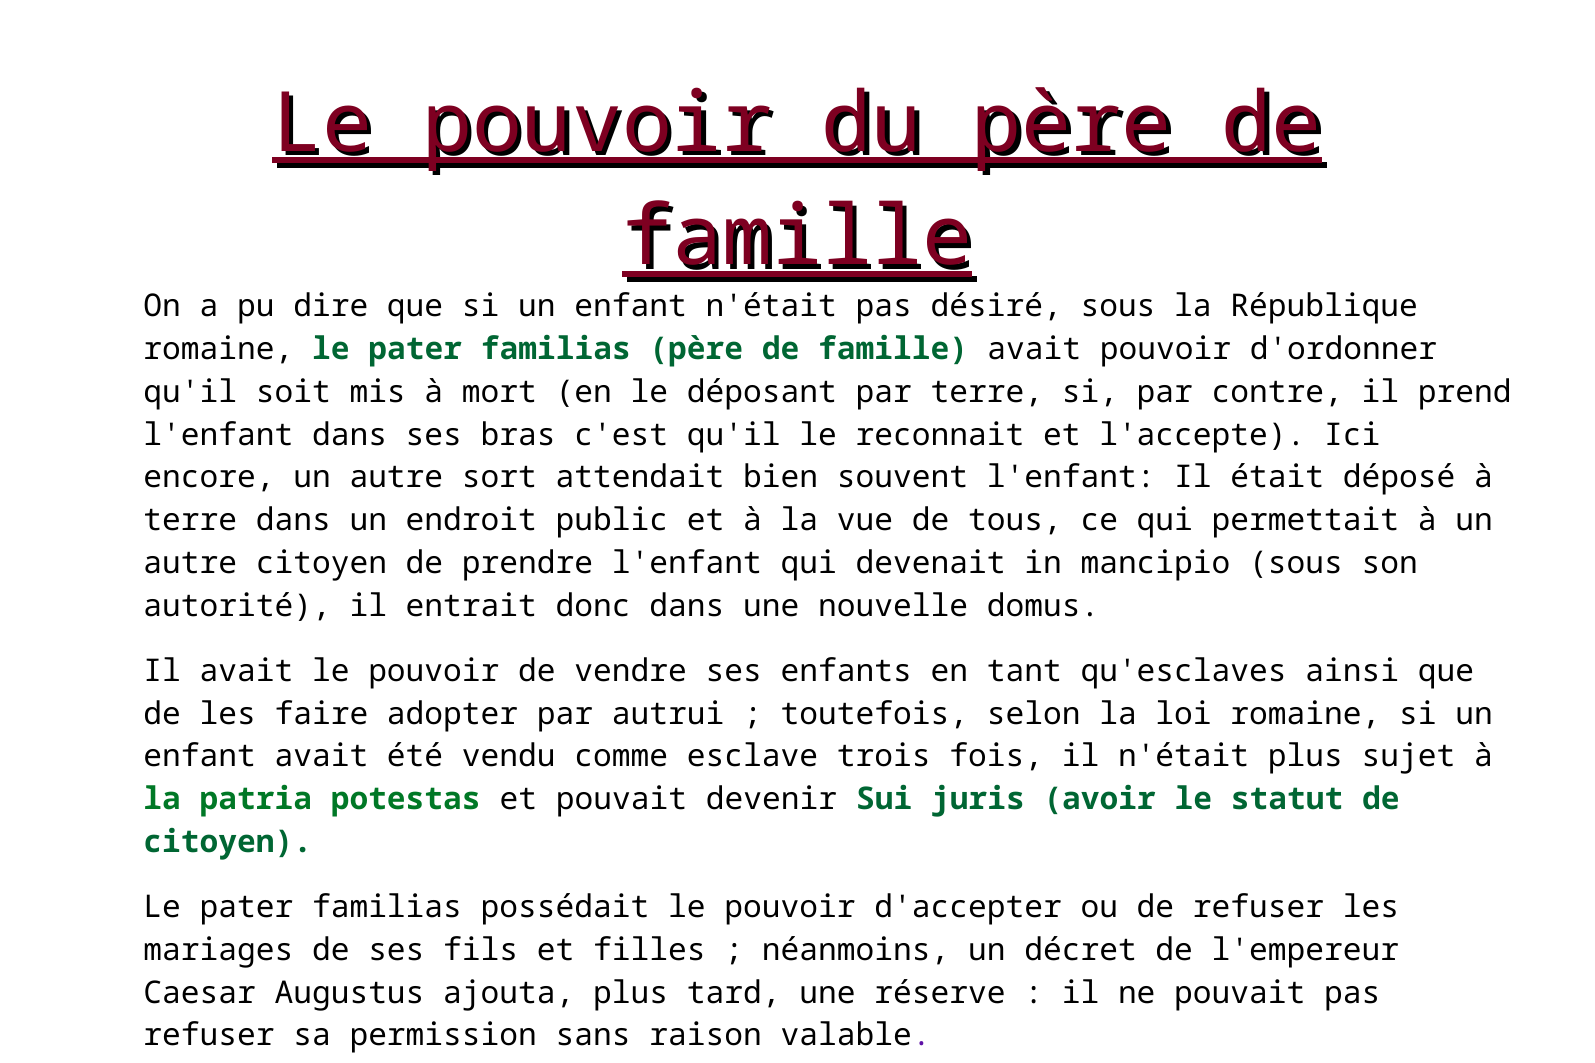

# Le pouvoir du père de famille
On a pu dire que si un enfant n'était pas désiré, sous la République romaine, le pater familias (père de famille) avait pouvoir d'ordonner qu'il soit mis à mort (en le déposant par terre, si, par contre, il prend l'enfant dans ses bras c'est qu'il le reconnait et l'accepte). Ici encore, un autre sort attendait bien souvent l'enfant: Il était déposé à terre dans un endroit public et à la vue de tous, ce qui permettait à un autre citoyen de prendre l'enfant qui devenait in mancipio (sous son autorité), il entrait donc dans une nouvelle domus.
Il avait le pouvoir de vendre ses enfants en tant qu'esclaves ainsi que de les faire adopter par autrui ; toutefois, selon la loi romaine, si un enfant avait été vendu comme esclave trois fois, il n'était plus sujet à la patria potestas et pouvait devenir Sui juris (avoir le statut de citoyen).
Le pater familias possédait le pouvoir d'accepter ou de refuser les mariages de ses fils et filles ; néanmoins, un décret de l'empereur Caesar Augustus ajouta, plus tard, une réserve : il ne pouvait pas refuser sa permission sans raison valable.